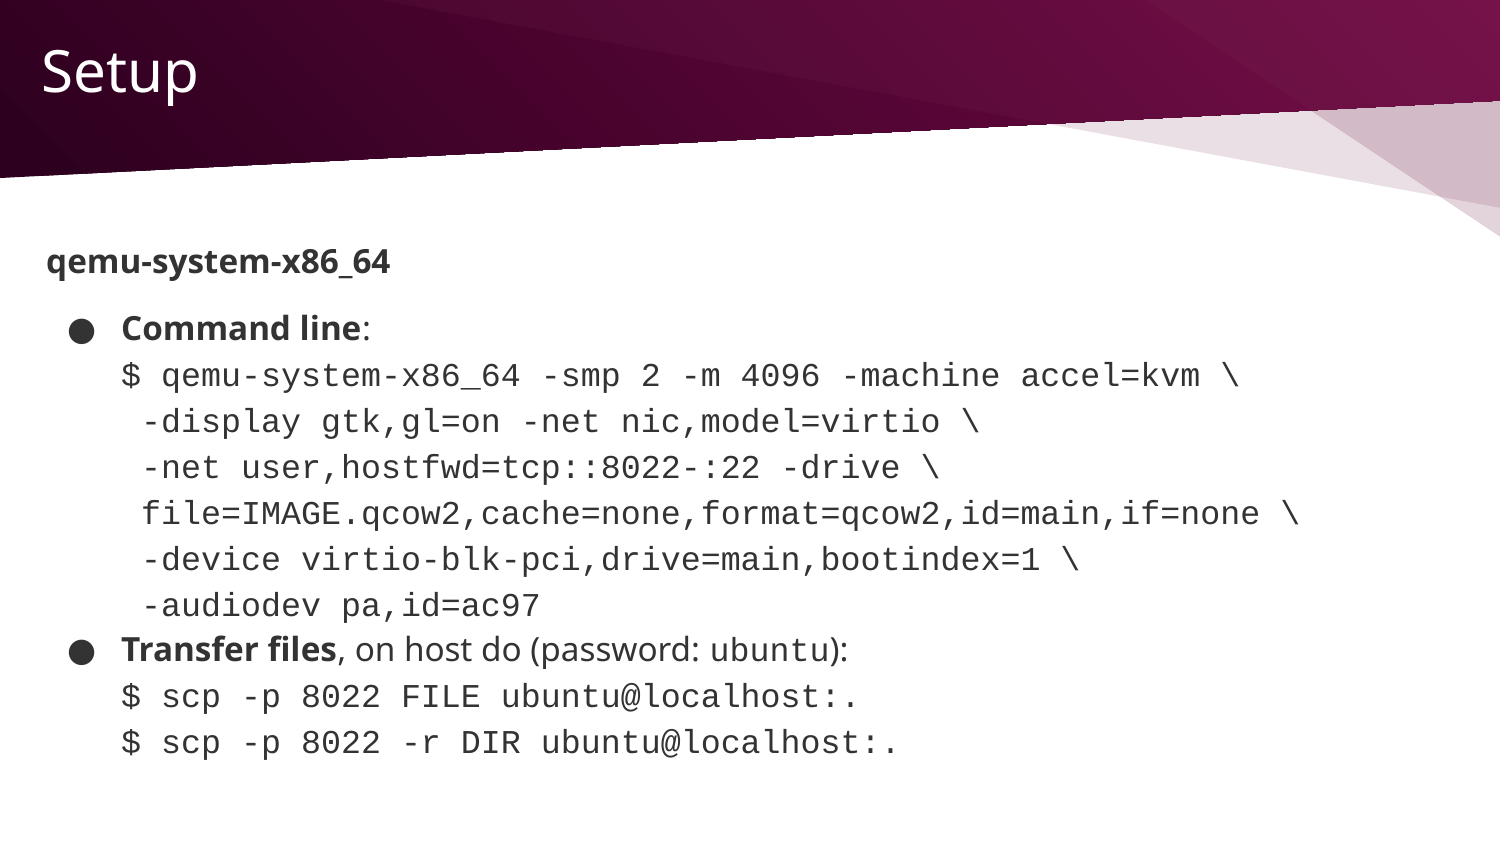

Setup
# qemu-system-x86_64
Command line:
$ qemu-system-x86_64 -smp 2 -m 4096 -machine accel=kvm \
 -display gtk,gl=on -net nic,model=virtio \
 -net user,hostfwd=tcp::8022-:22 -drive \
 file=IMAGE.qcow2,cache=none,format=qcow2,id=main,if=none \
 -device virtio-blk-pci,drive=main,bootindex=1 \
 -audiodev pa,id=ac97
Transfer files, on host do (password: ubuntu):
$ scp -p 8022 FILE ubuntu@localhost:.
$ scp -p 8022 -r DIR ubuntu@localhost:.